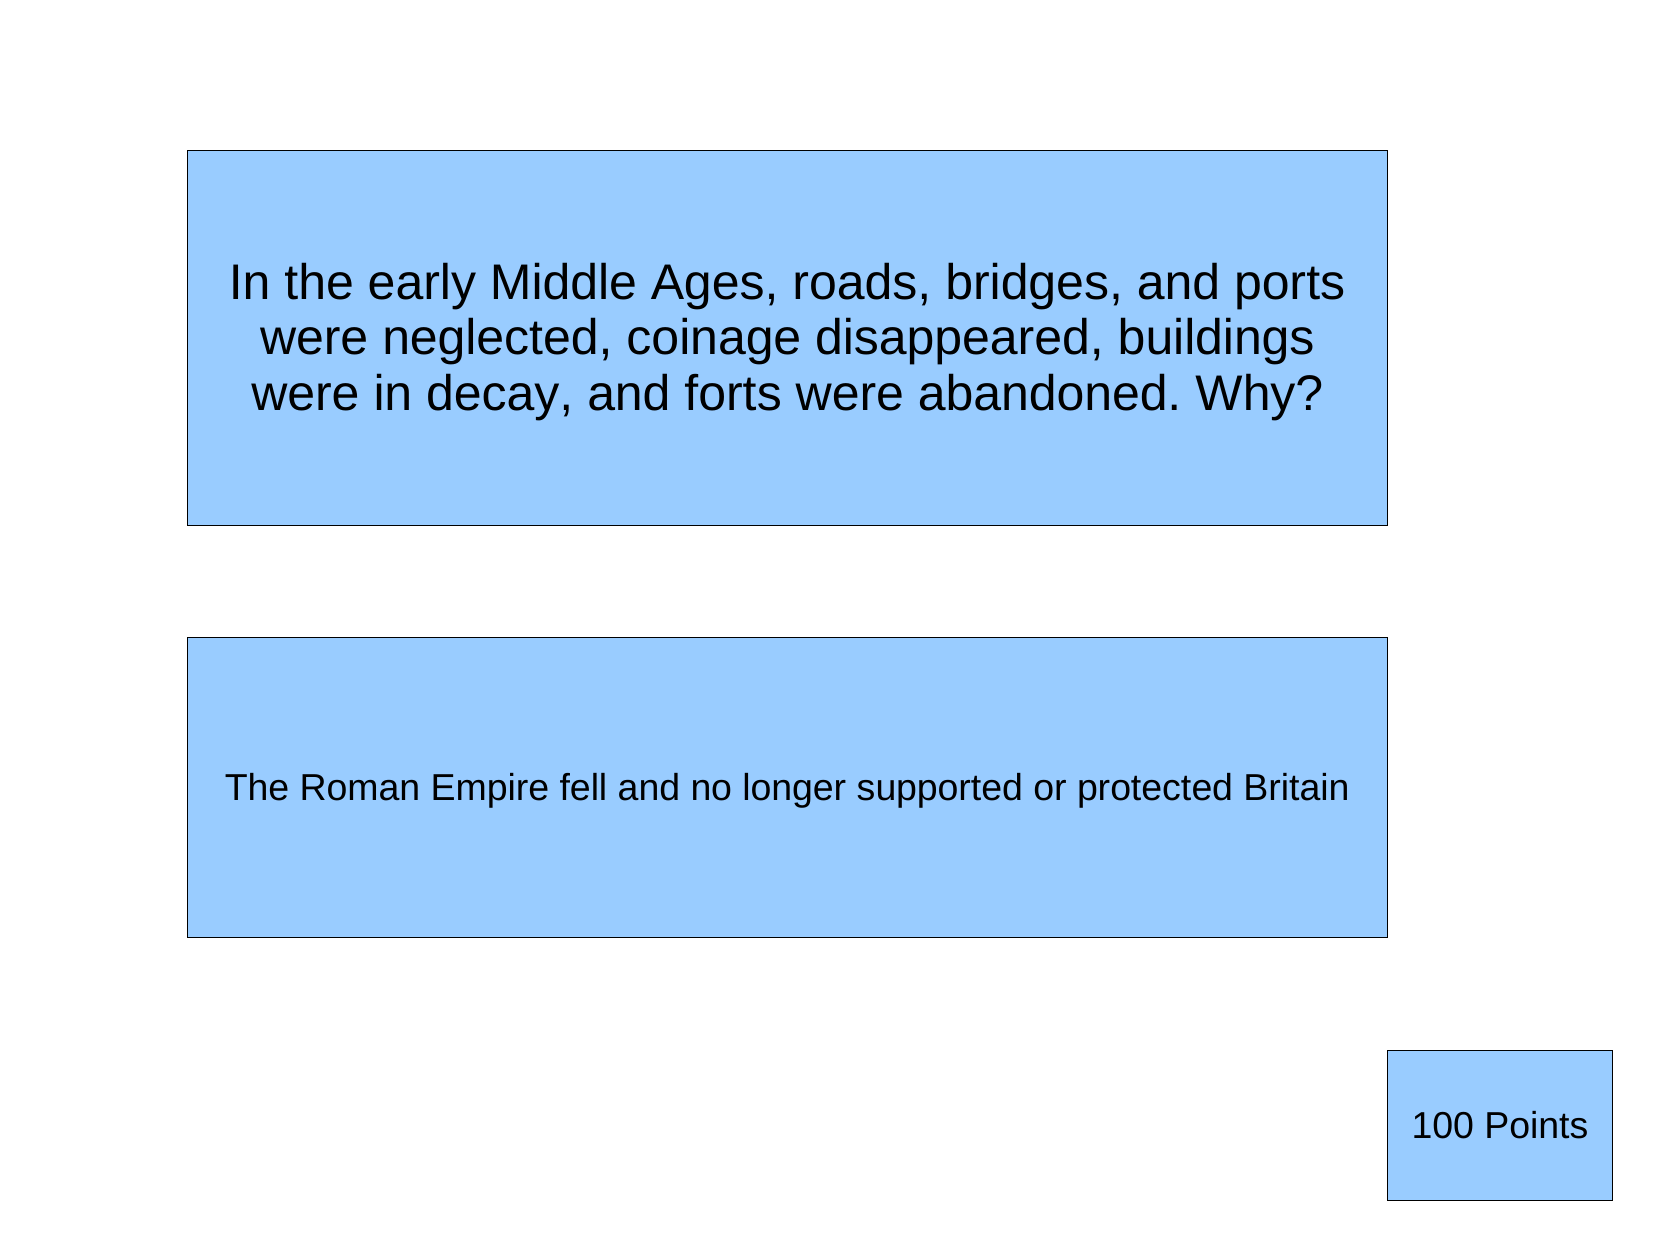

In the early Middle Ages, roads, bridges, and ports were neglected, coinage disappeared, buildings were in decay, and forts were abandoned. Why?
The Roman Empire fell and no longer supported or protected Britain
100 Points